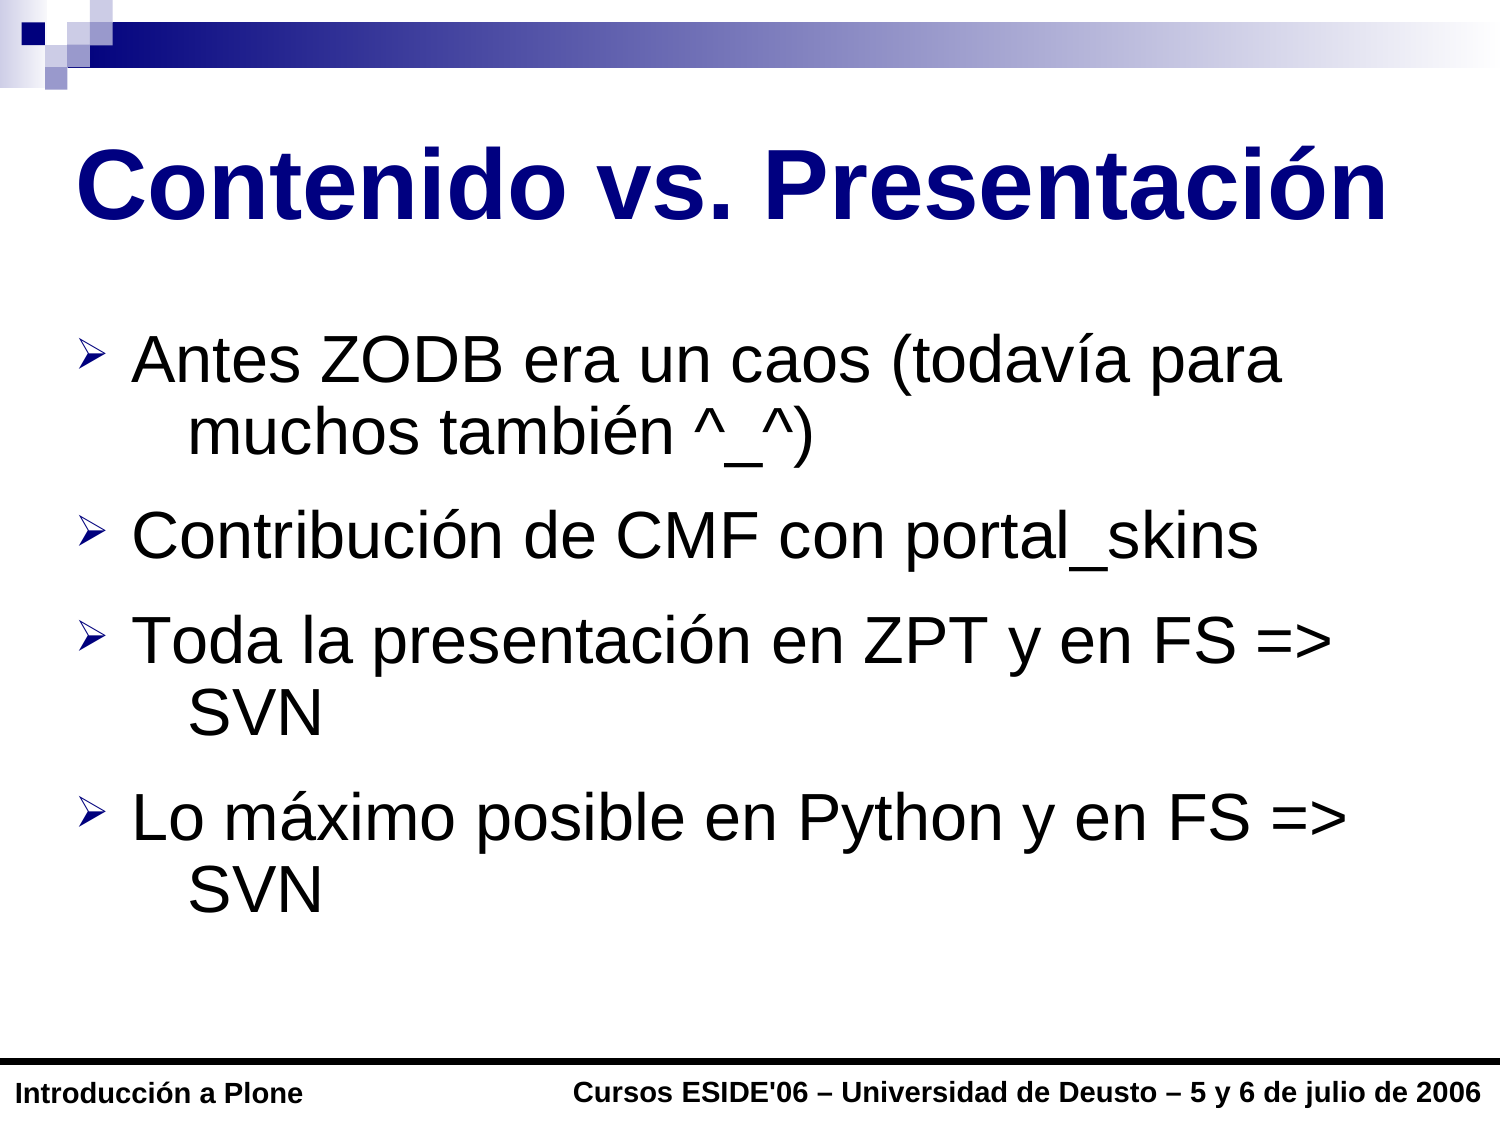

# Contenido vs. Presentación
Antes ZODB era un caos (todavía para muchos también ^_^)
Contribución de CMF con portal_skins
Toda la presentación en ZPT y en FS => SVN
Lo máximo posible en Python y en FS => SVN